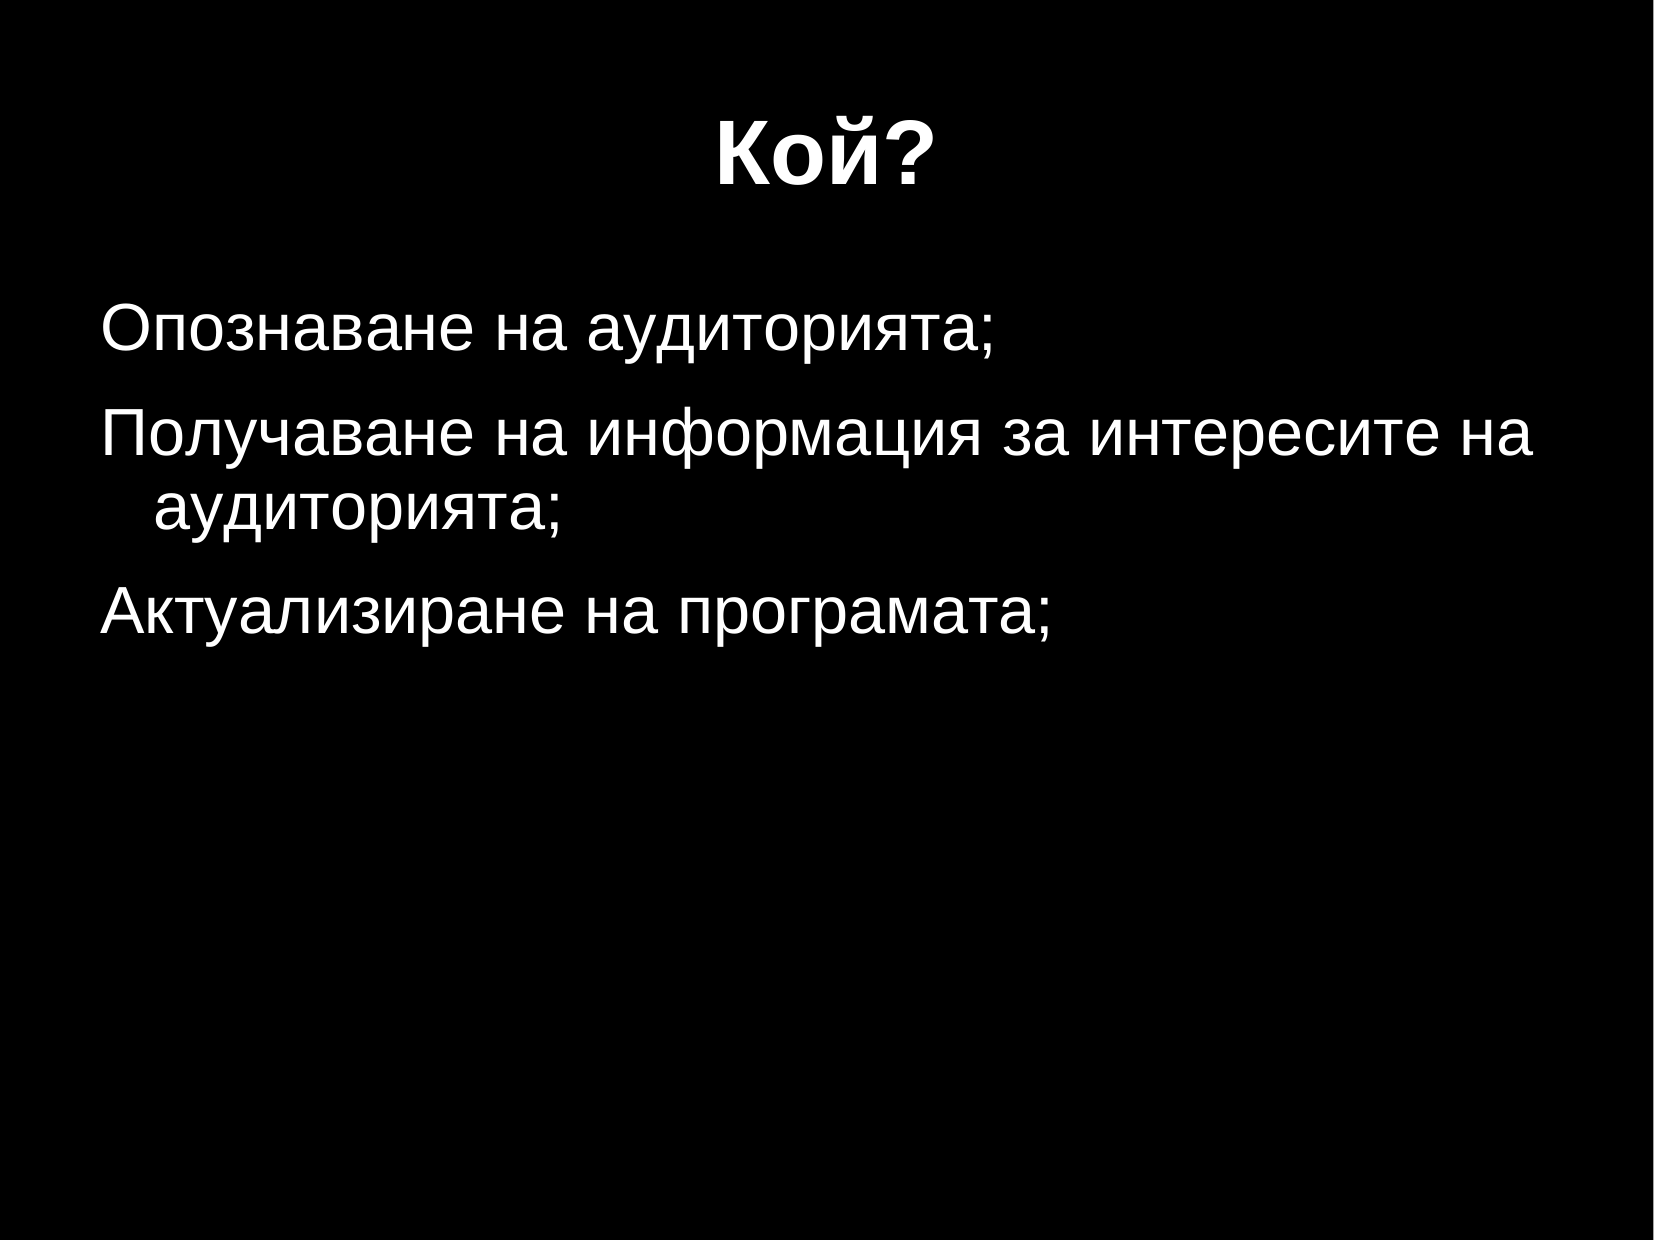

# Кой?
Опознаване на аудиторията;
Получаване на информация за интересите на аудиторията;
Актуализиране на програмата;